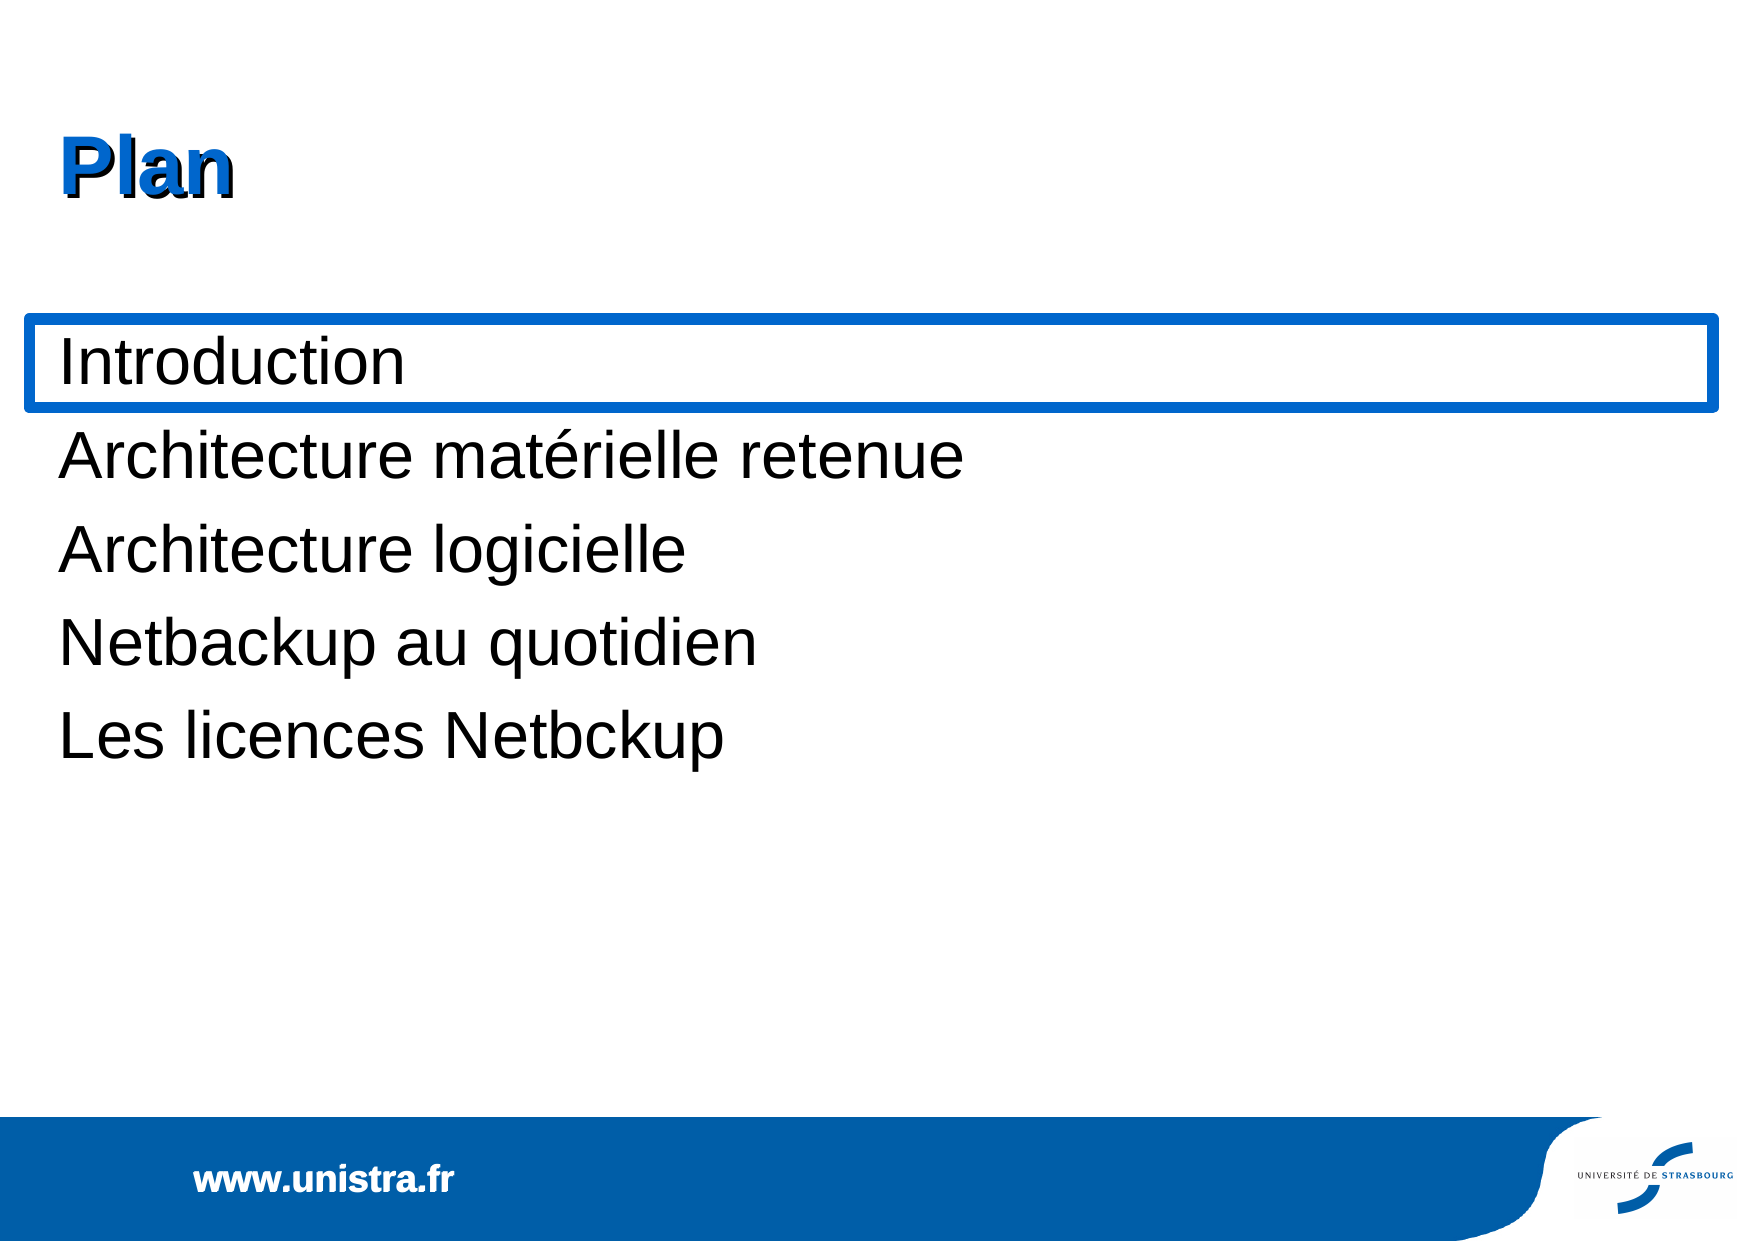

# Plan
Introduction
Architecture matérielle retenue
Architecture logicielle
Netbackup au quotidien
Les licences Netbckup